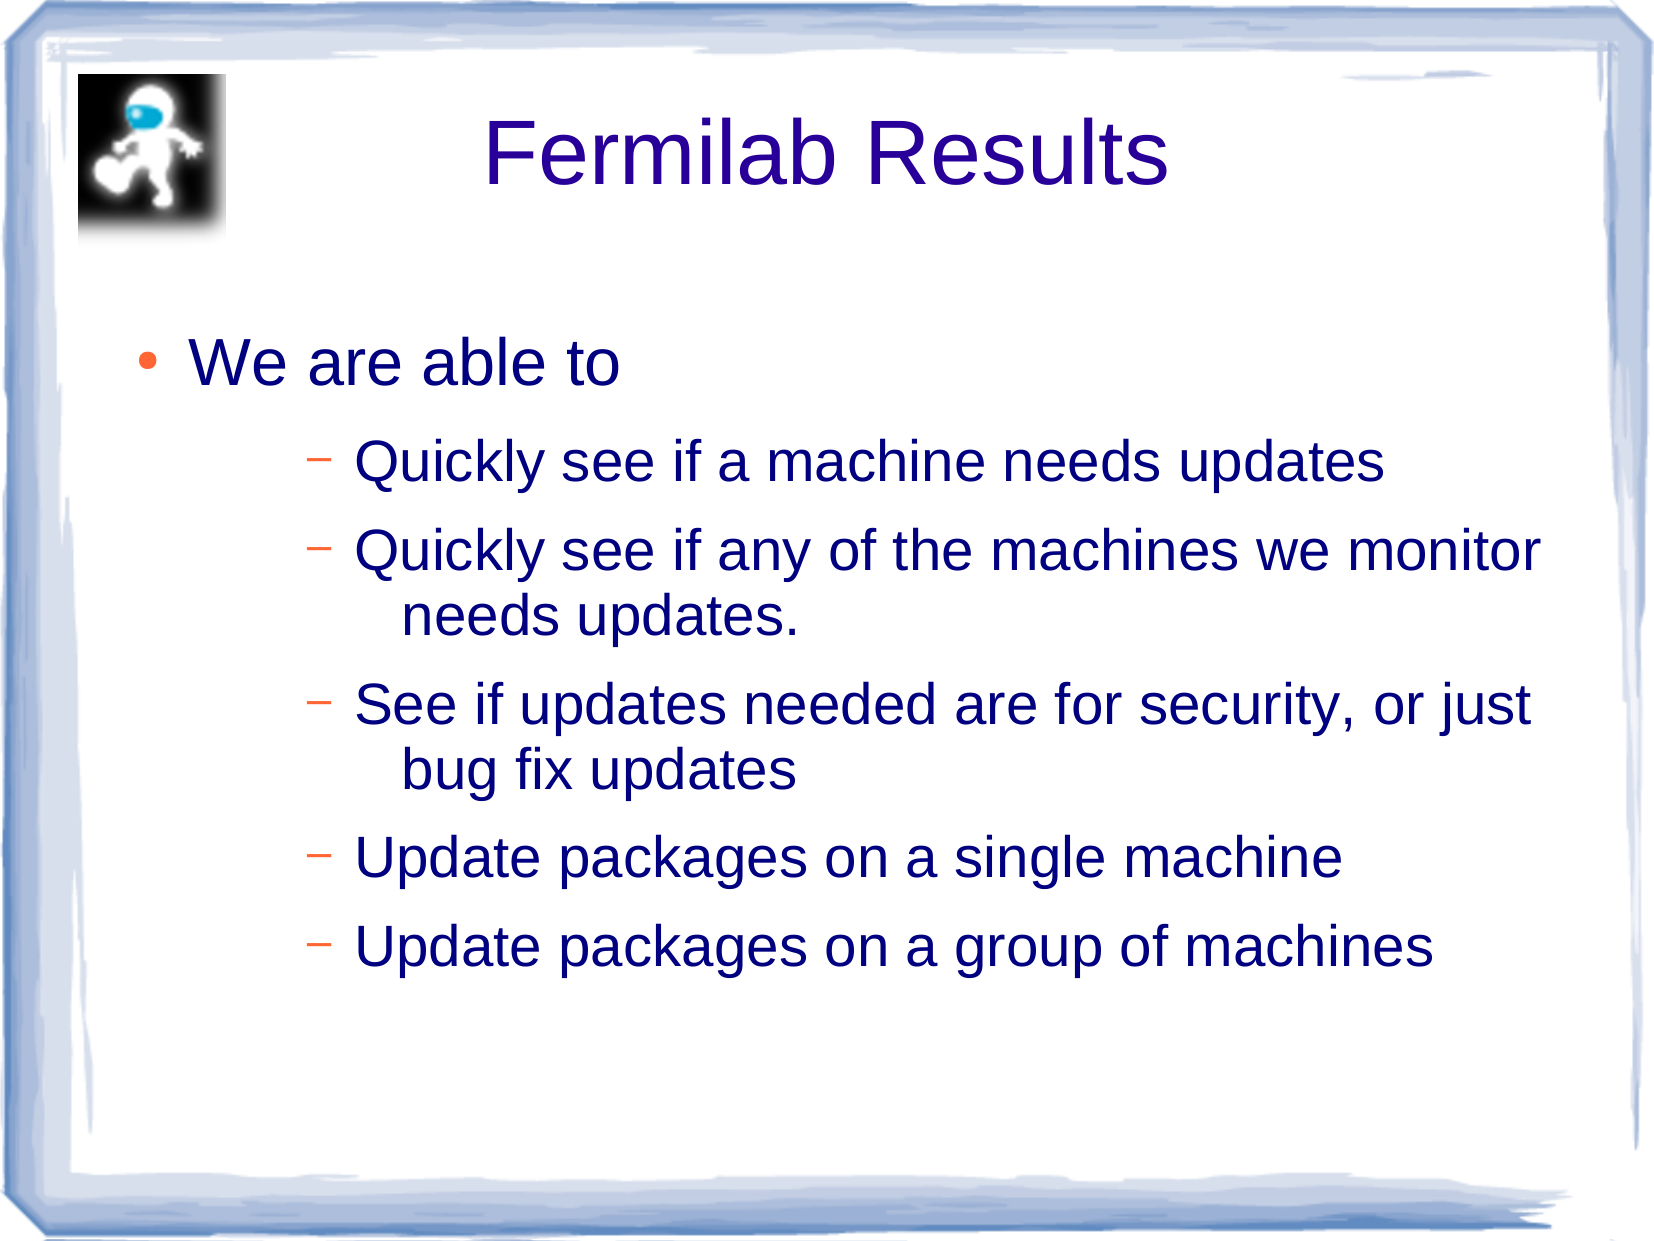

# Fermilab Results
We are able to
Quickly see if a machine needs updates
Quickly see if any of the machines we monitor needs updates.
See if updates needed are for security, or just bug fix updates
Update packages on a single machine
Update packages on a group of machines